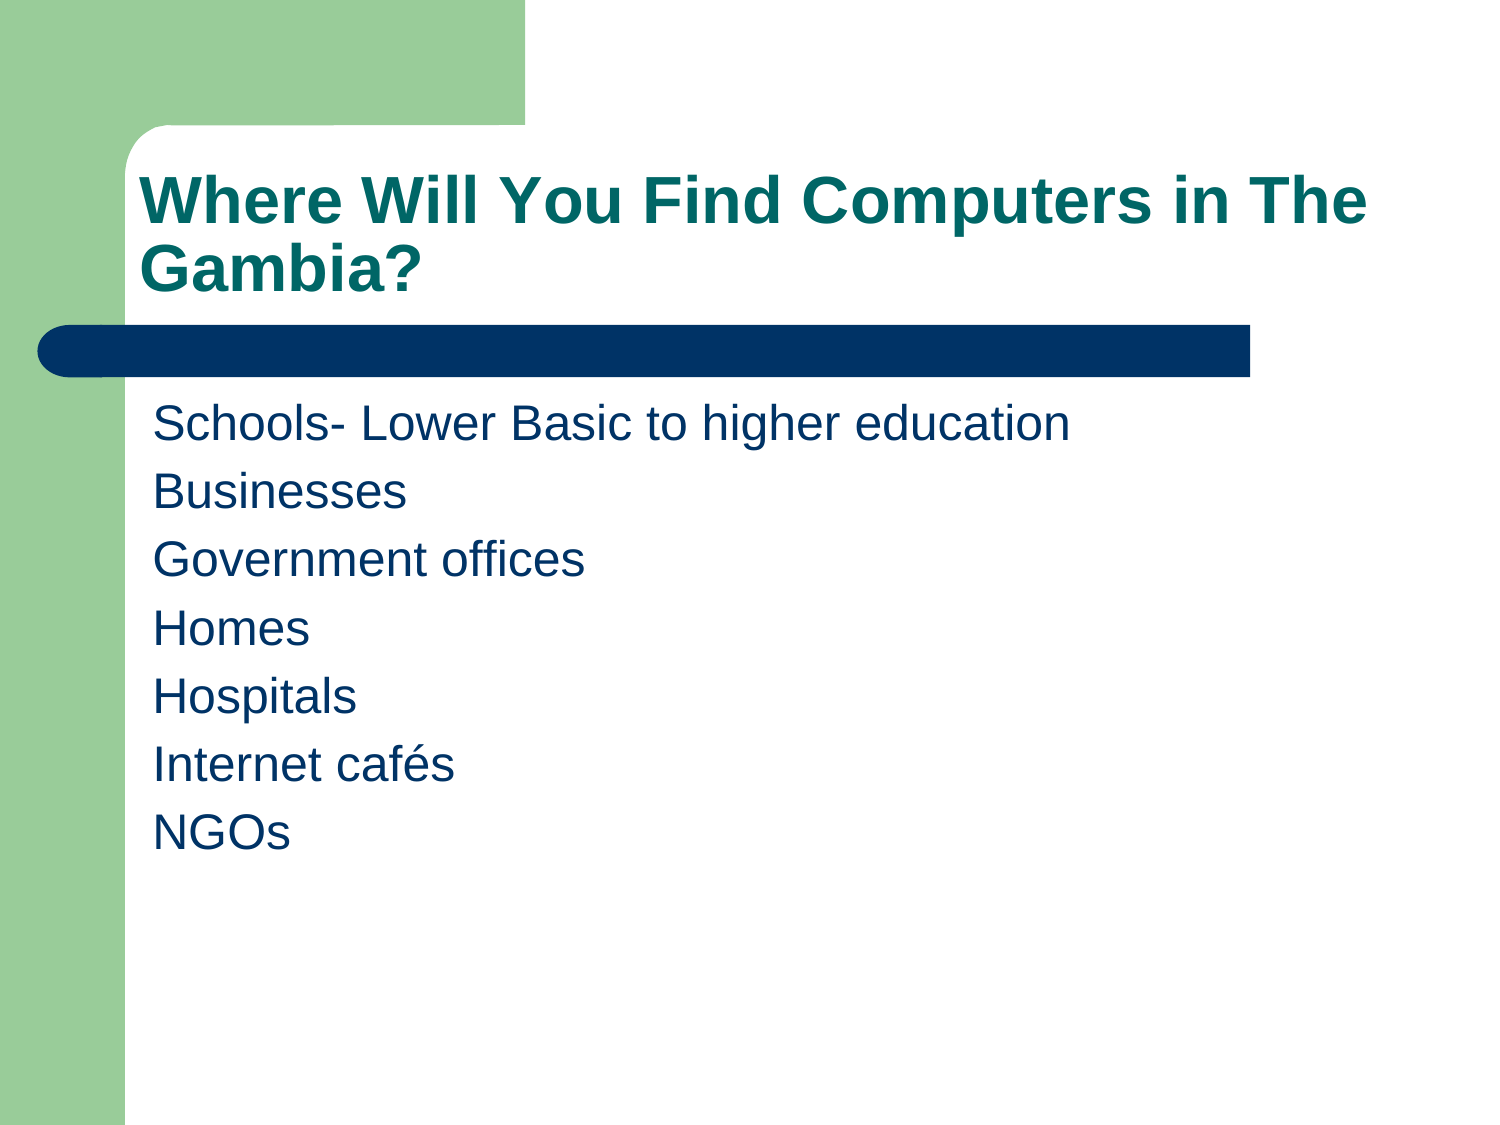

# Where Will You Find Computers in The Gambia?
Schools- Lower Basic to higher education
Businesses
Government offices
Homes
Hospitals
Internet cafés
NGOs